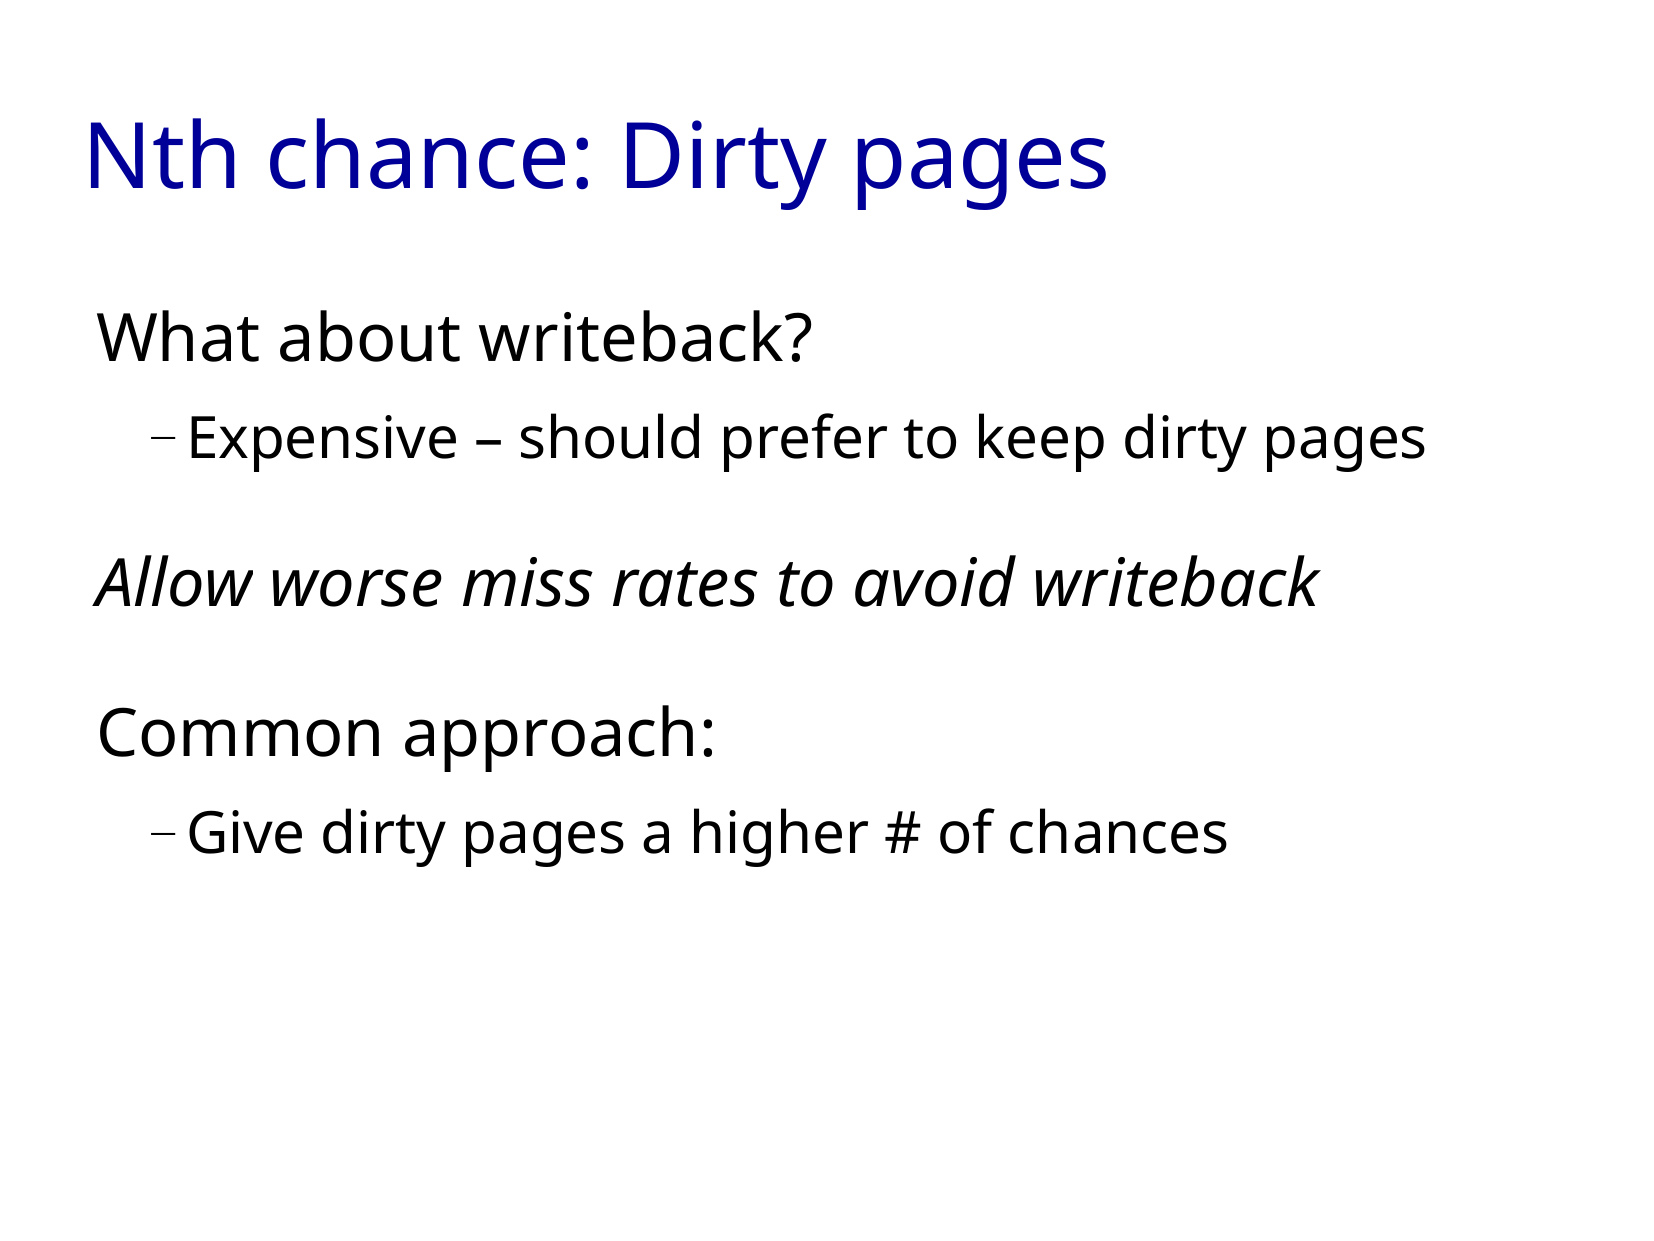

# Nth chance: Dirty pages
What about writeback?
Expensive – should prefer to keep dirty pages
Allow worse miss rates to avoid writeback
Common approach:
Give dirty pages a higher # of chances